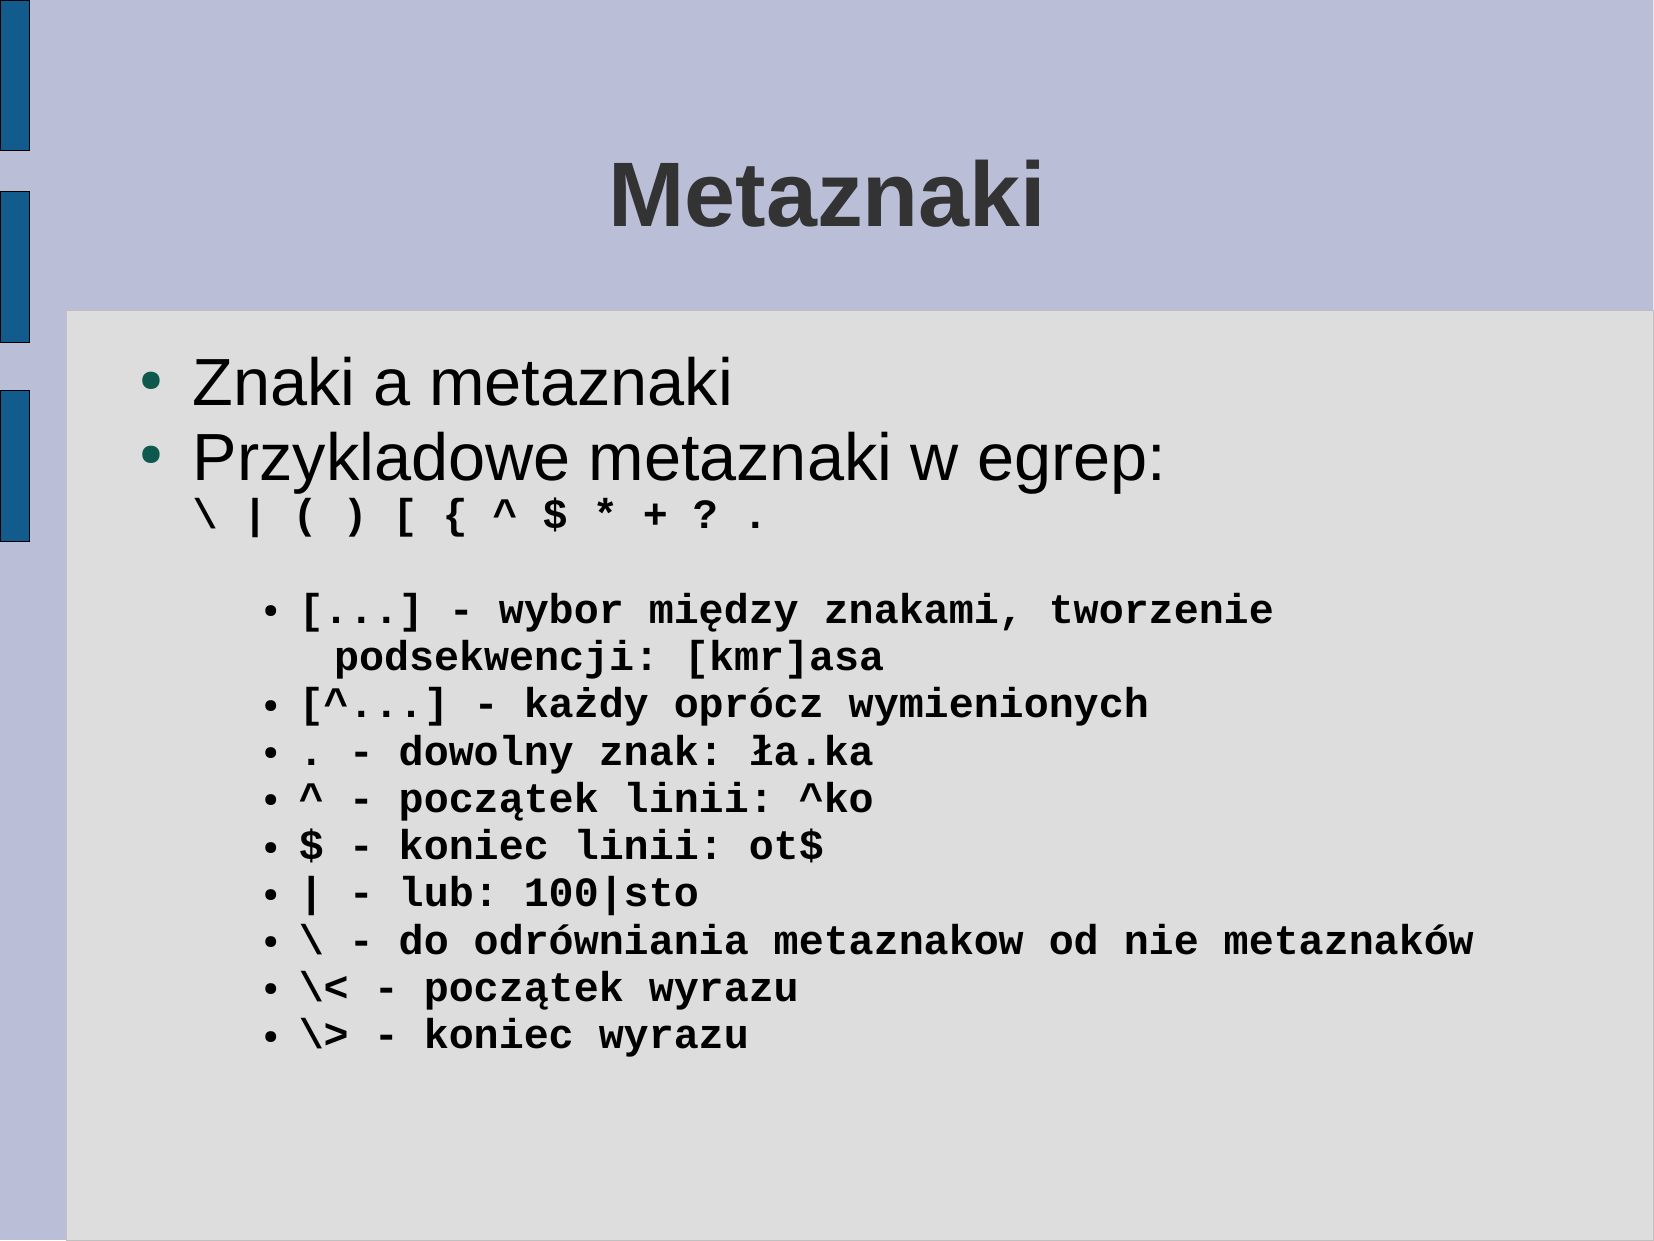

# Metaznaki
Znaki a metaznaki
Przykladowe metaznaki w egrep:
\ | ( ) [ { ^ $ * + ? .
[...] - wybor między znakami, tworzenie podsekwencji: [kmr]asa
[^...] - każdy oprócz wymienionych
. - dowolny znak: ła.ka
^ - początek linii: ^ko
$ - koniec linii: ot$
| - lub: 100|sto
\ - do odrówniania metaznakow od nie metaznaków
\< - początek wyrazu
\> - koniec wyrazu